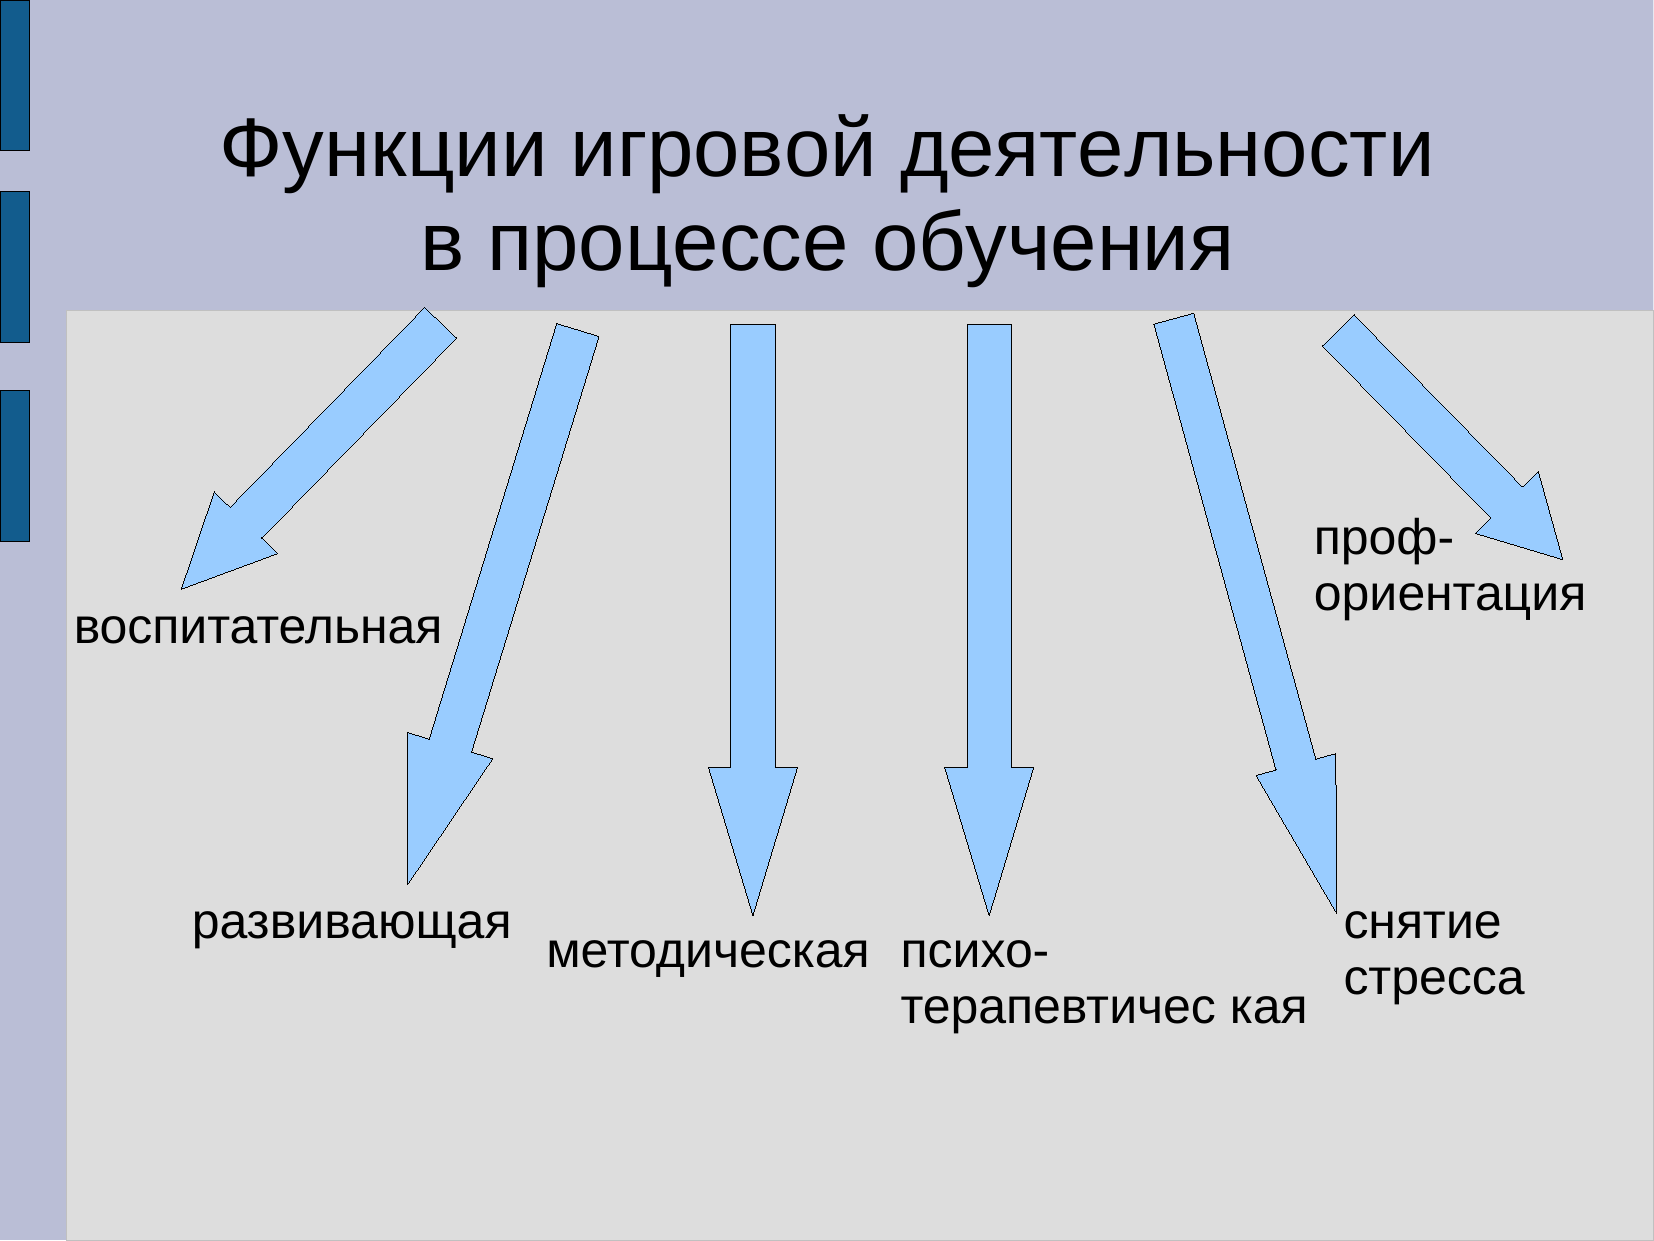

# Функции игровой деятельности в процессе обучения
проф-ориентация
воспитательная
развивающая
снятие
стресса
методическая
психо-
терапевтичес кая